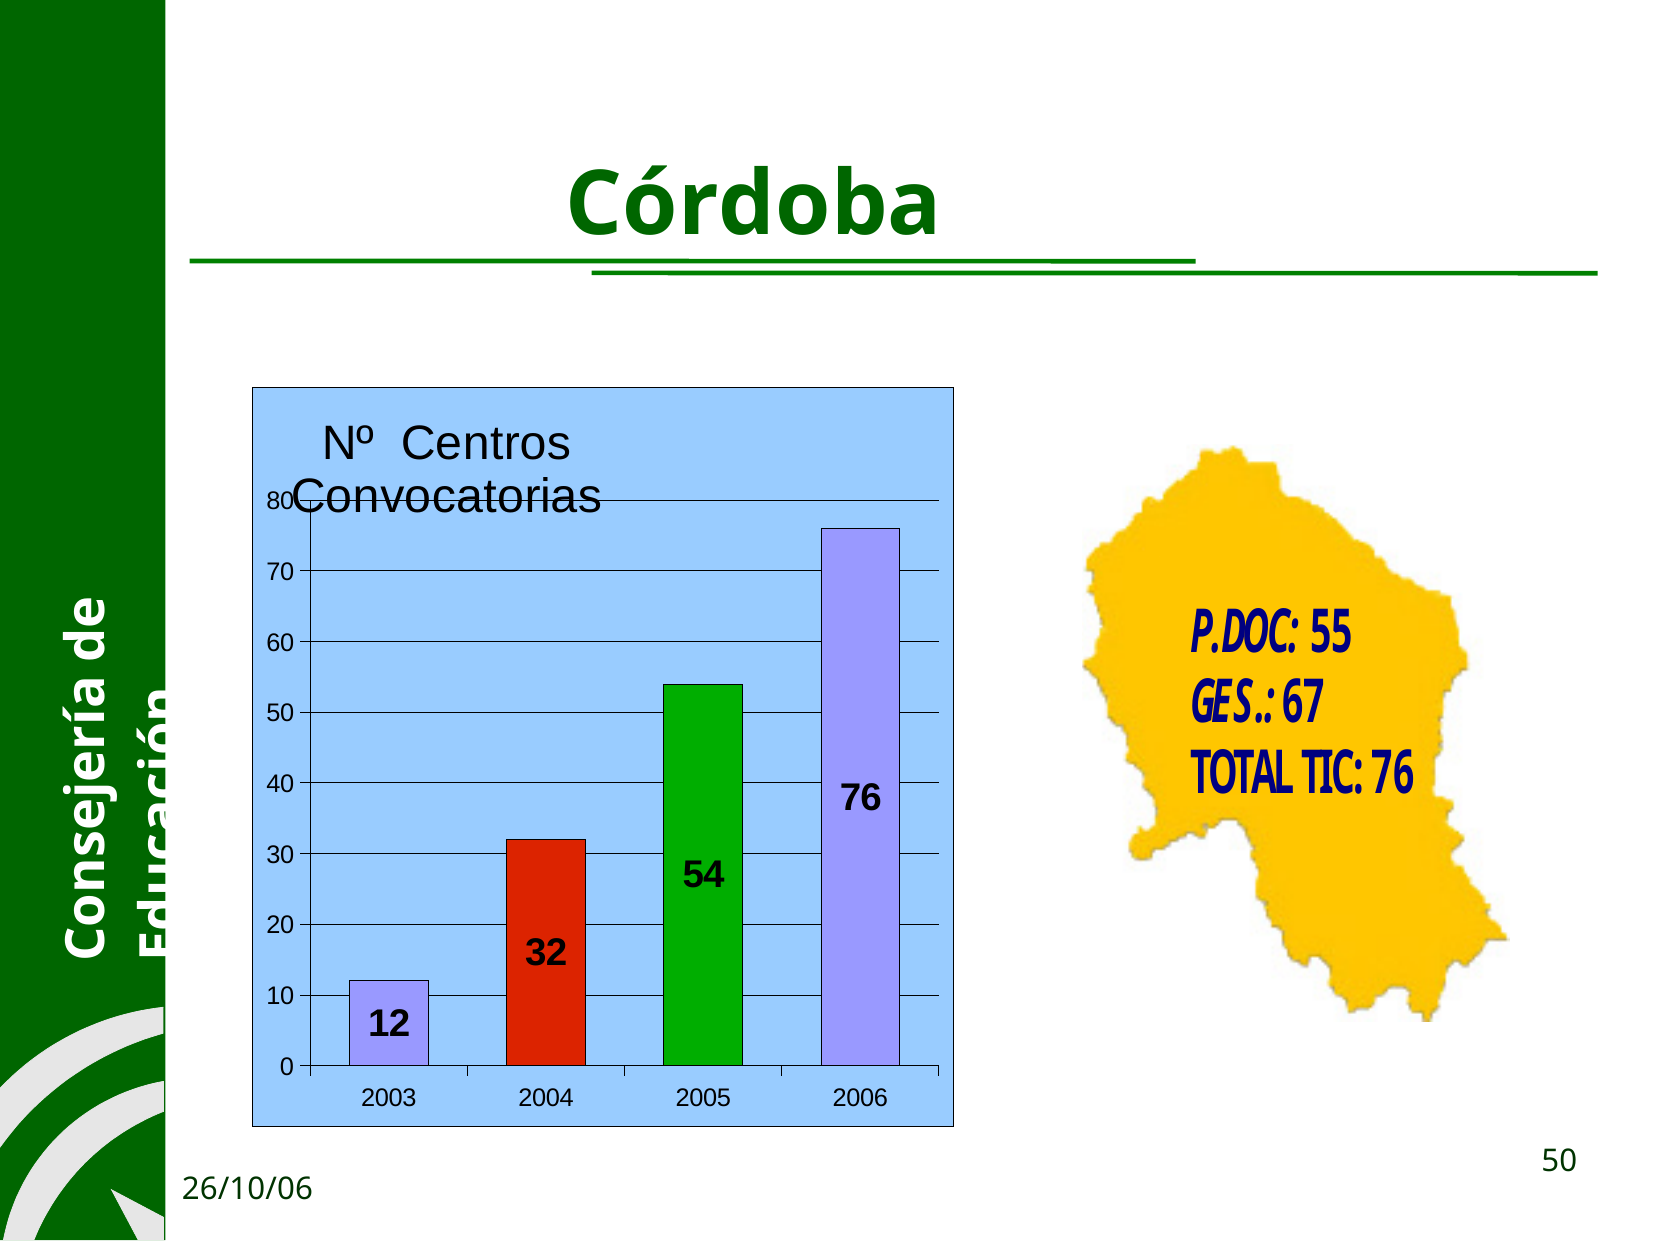

# Córdoba
### Chart: Nº Centros Convocatorias
| Category | Columna 1 | | |
|---|---|---|---|
| 2003 | 12.0 | None | None |
| 2004 | 32.0 | None | None |
| 2005 | 54.0 | None | None |
| 2006 | 76.0 | None | None |
50